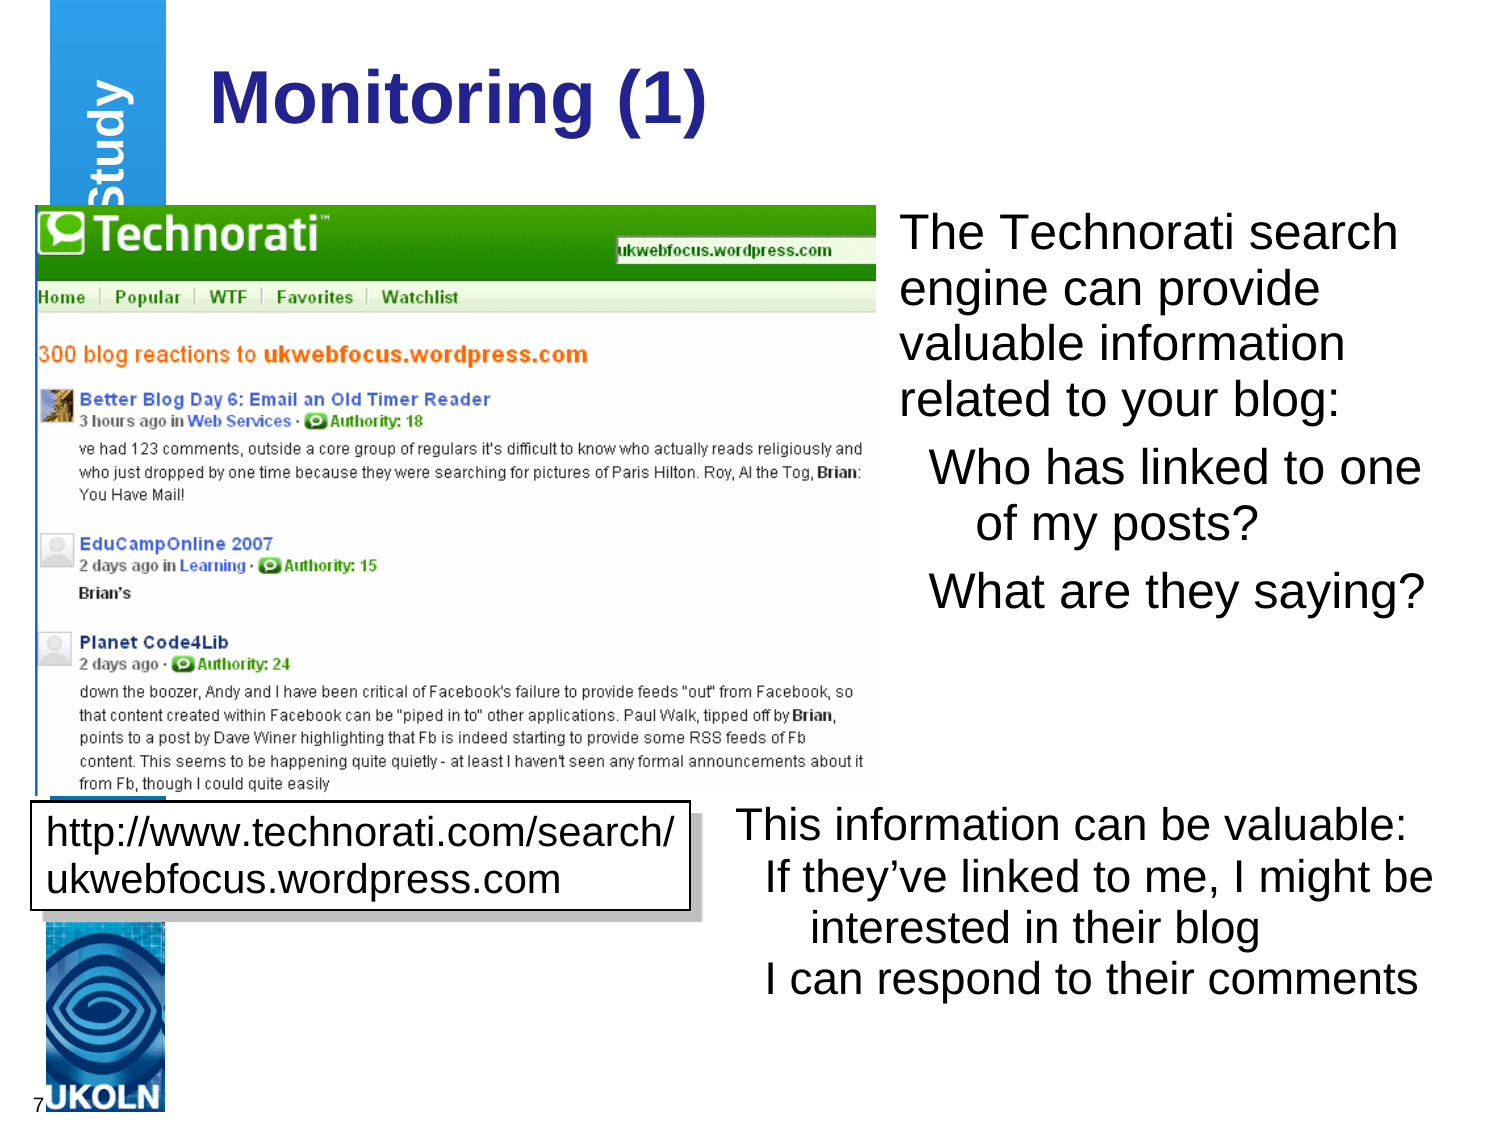

# Monitoring (1)
Case Study
The Technorati search engine can provide valuable information related to your blog:
Who has linked to one of my posts?
What are they saying?
This information can be valuable:
If they’ve linked to me, I might be interested in their blog
I can respond to their comments
http://www.technorati.com/search/
ukwebfocus.wordpress.com
7